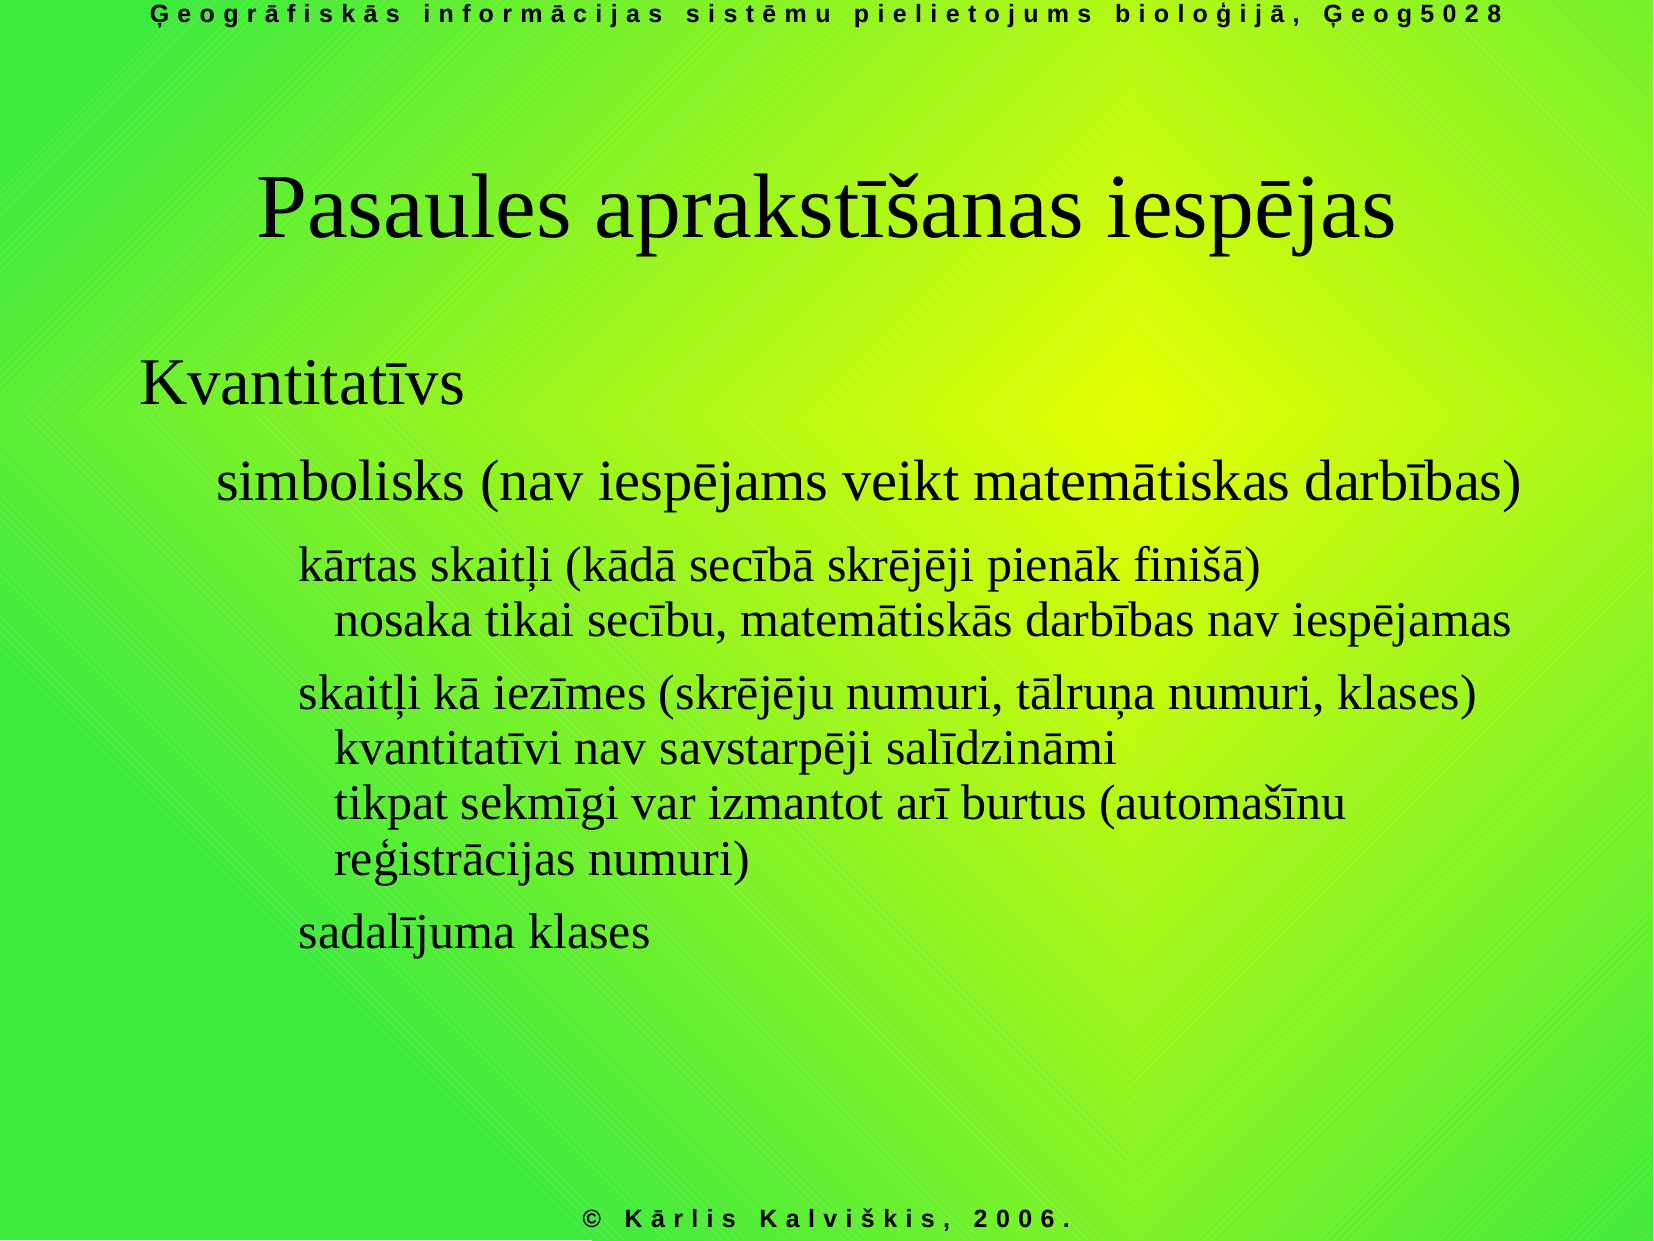

# Pasaules aprakstīšanas iespējas
Kvantitatīvs
simbolisks (nav iespējams veikt matemātiskas darbības)
kārtas skaitļi (kādā secībā skrējēji pienāk finišā)
nosaka tikai secību, matemātiskās darbības nav iespējamas
skaitļi kā iezīmes (skrējēju numuri, tālruņa numuri, klases)
kvantitatīvi nav savstarpēji salīdzināmi
tikpat sekmīgi var izmantot arī burtus (automašīnu reģistrācijas numuri)
sadalījuma klases